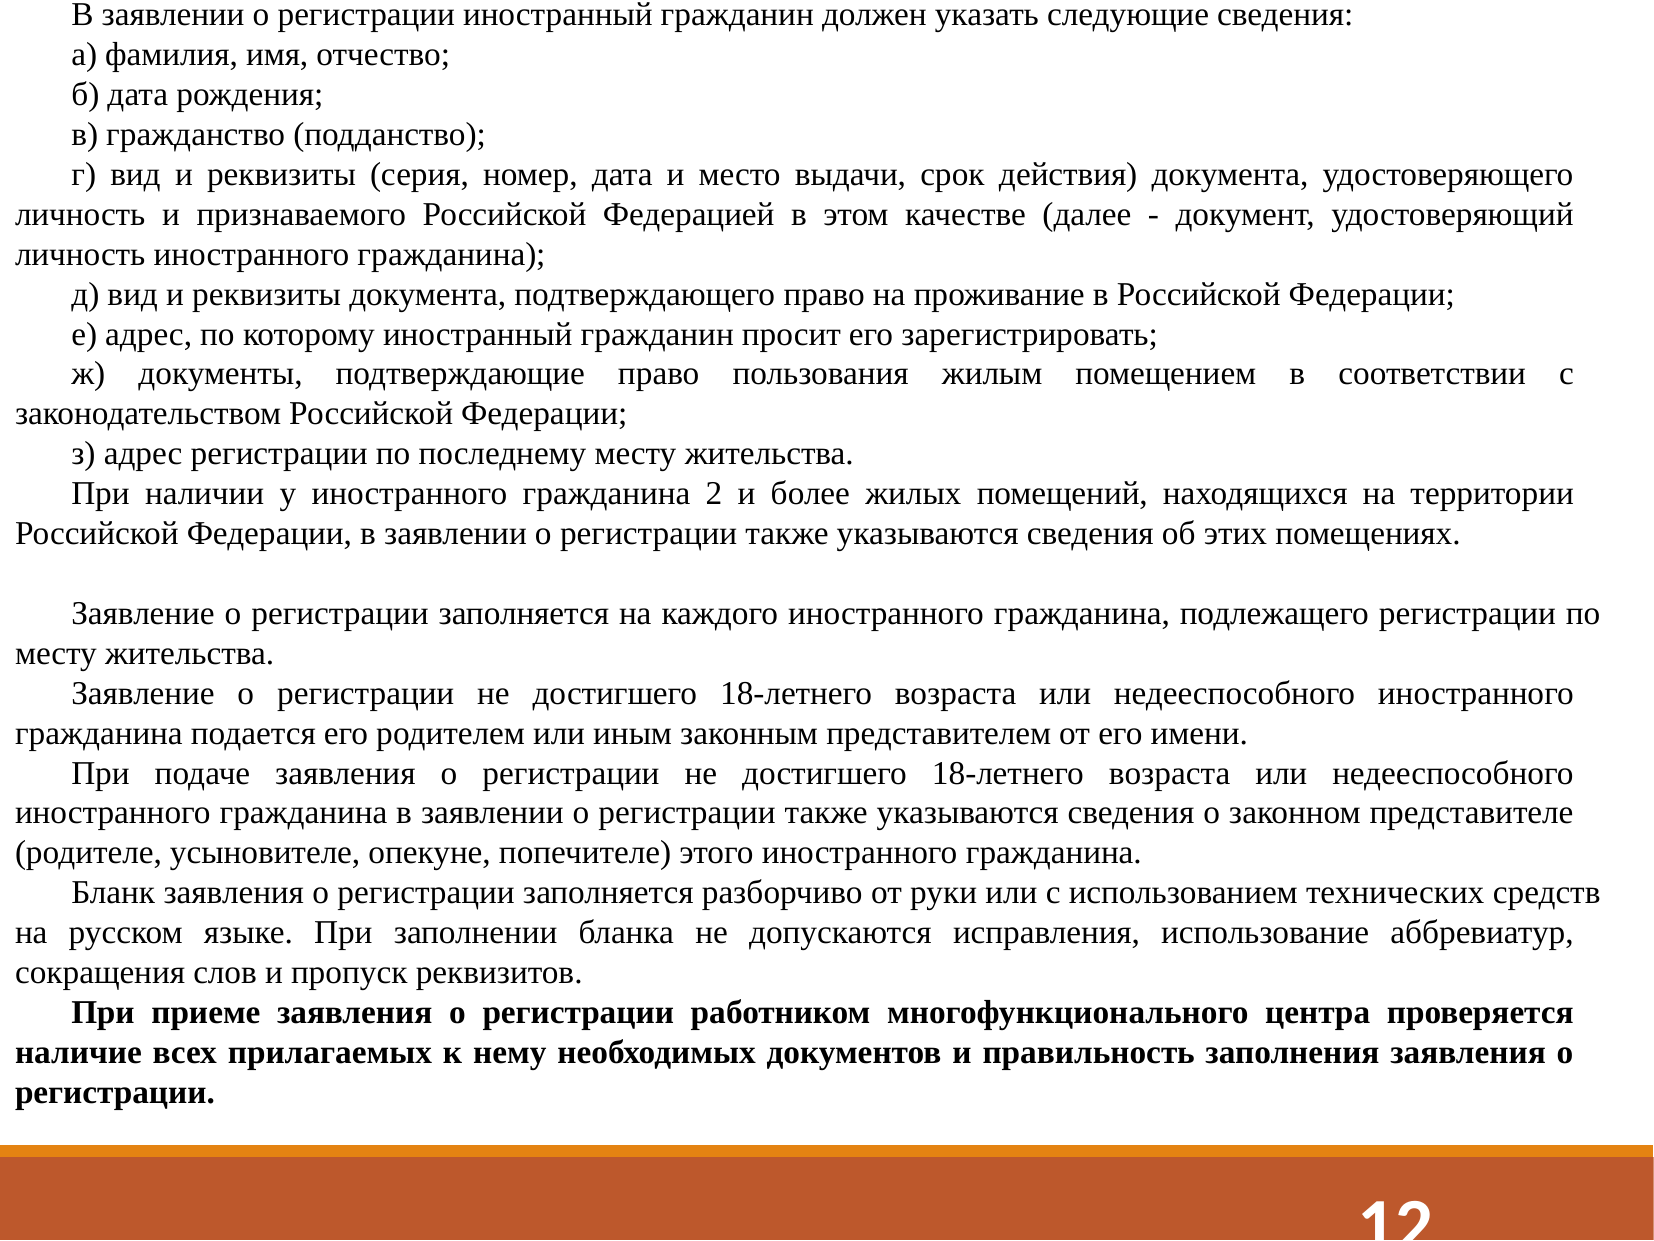

В заявлении о регистрации иностранный гражданин должен указать следующие сведения:
а) фамилия, имя, отчество;
б) дата рождения;
в) гражданство (подданство);
г) вид и реквизиты (серия, номер, дата и место выдачи, срок действия) документа, удостоверяющего личность и признаваемого Российской Федерацией в этом качестве (далее - документ, удостоверяющий личность иностранного гражданина);
д) вид и реквизиты документа, подтверждающего право на проживание в Российской Федерации;
е) адрес, по которому иностранный гражданин просит его зарегистрировать;
ж) документы, подтверждающие право пользования жилым помещением в соответствии с законодательством Российской Федерации;
з) адрес регистрации по последнему месту жительства.
При наличии у иностранного гражданина 2 и более жилых помещений, находящихся на территории Российской Федерации, в заявлении о регистрации также указываются сведения об этих помещениях.
Заявление о регистрации заполняется на каждого иностранного гражданина, подлежащего регистрации по месту жительства.
Заявление о регистрации не достигшего 18-летнего возраста или недееспособного иностранного гражданина подается его родителем или иным законным представителем от его имени.
При подаче заявления о регистрации не достигшего 18-летнего возраста или недееспособного иностранного гражданина в заявлении о регистрации также указываются сведения о законном представителе (родителе, усыновителе, опекуне, попечителе) этого иностранного гражданина.
Бланк заявления о регистрации заполняется разборчиво от руки или с использованием технических средств на русском языке. При заполнении бланка не допускаются исправления, использование аббревиатур, сокращения слов и пропуск реквизитов.
При приеме заявления о регистрации работником многофункционального центра проверяется наличие всех прилагаемых к нему необходимых документов и правильность заполнения заявления о регистрации.